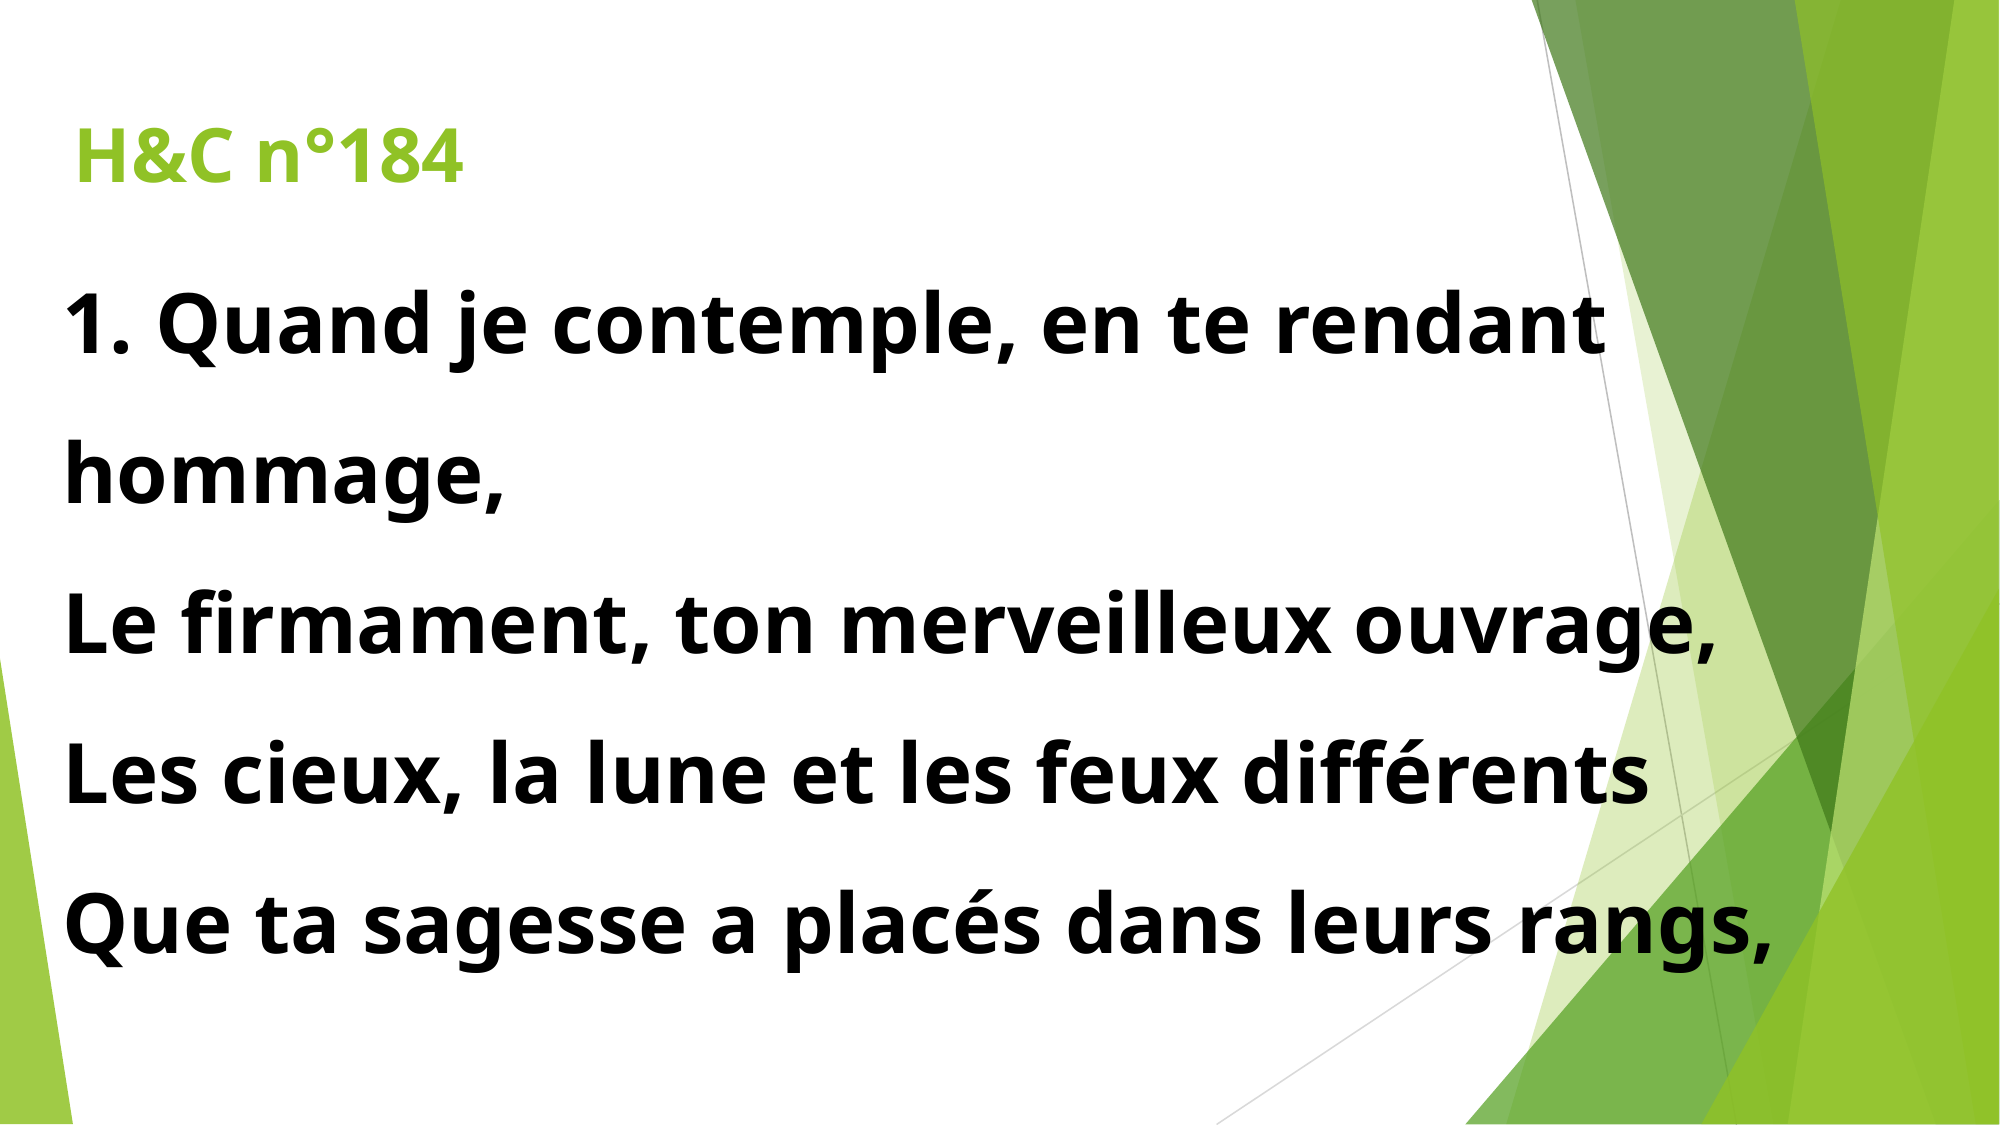

H&C n°184
1. Quand je contemple, en te rendant hommage,
Le firmament, ton merveilleux ouvrage,
Les cieux, la lune et les feux différents
Que ta sagesse a placés dans leurs rangs,